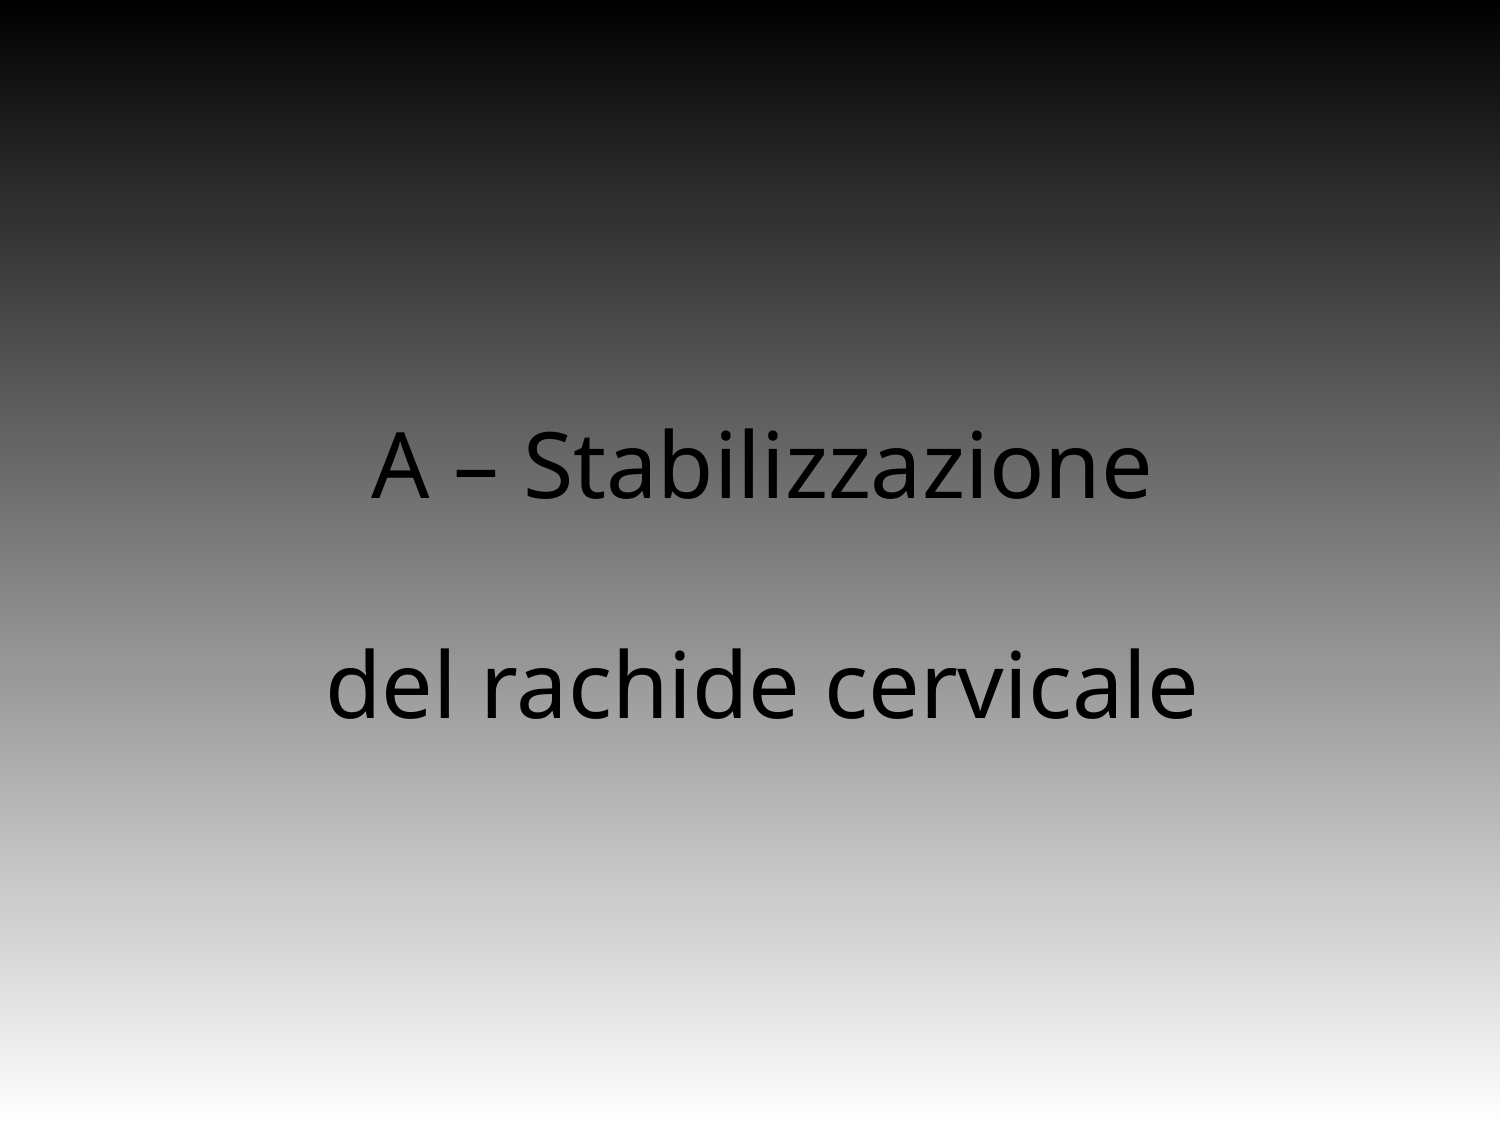

# A – Stabilizzazione del rachide cervicale